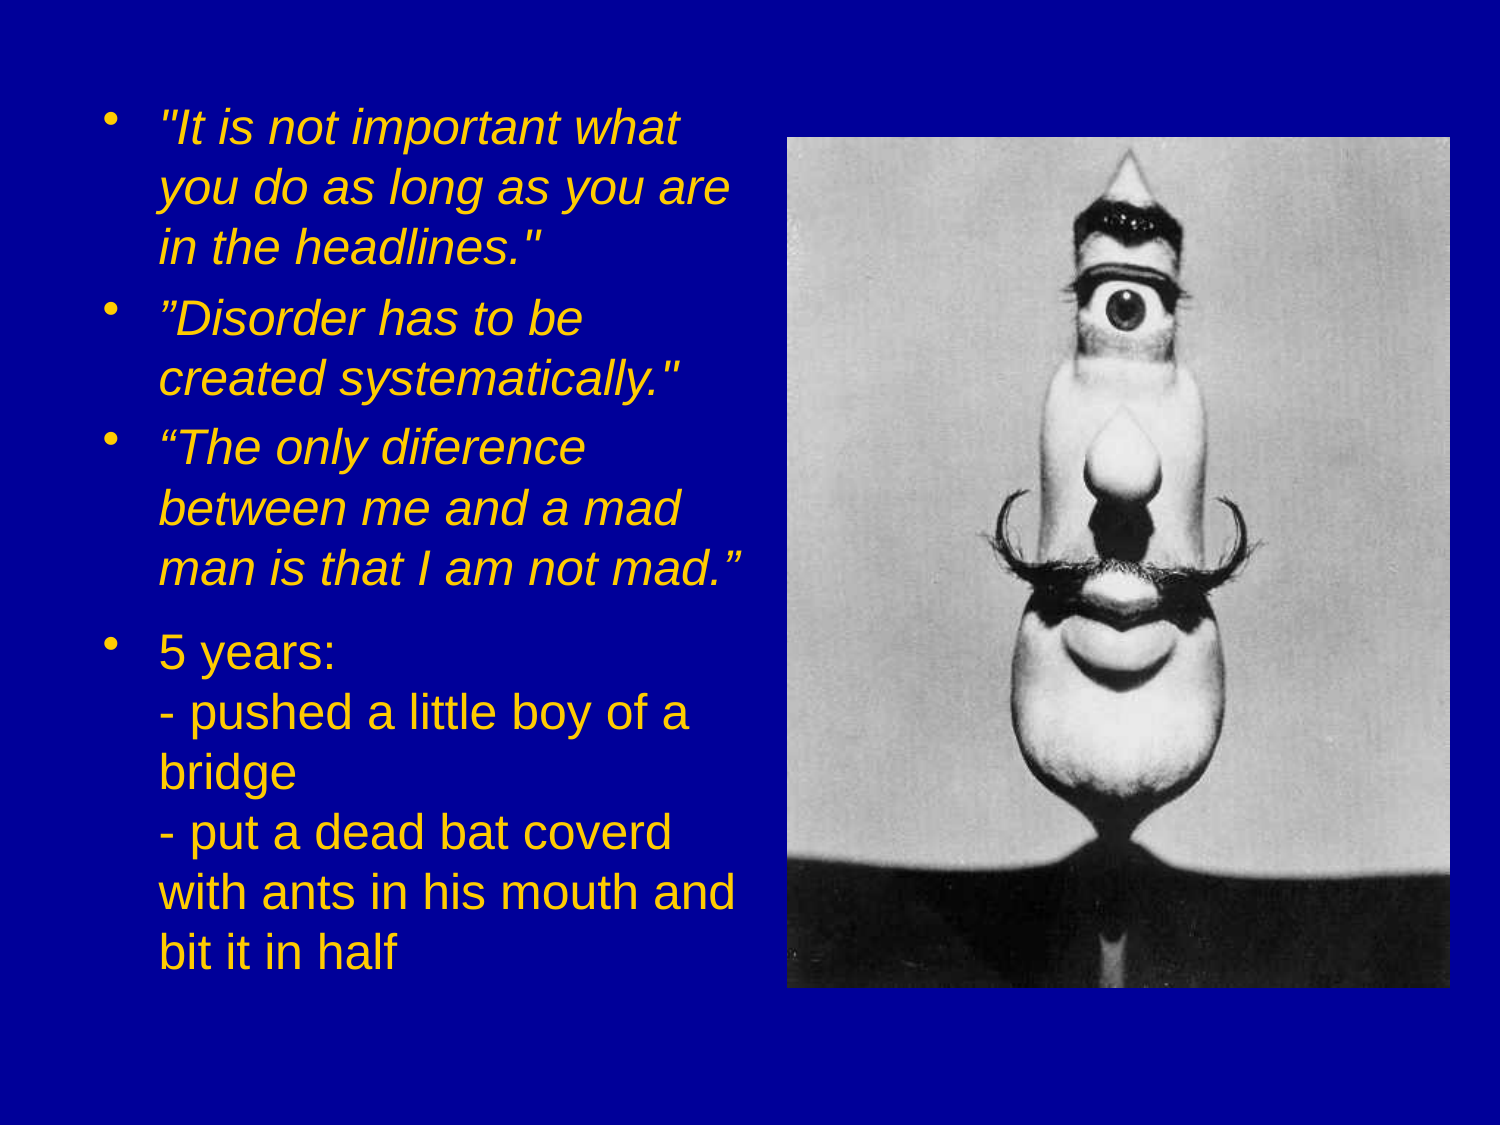

# "It is not important what you do as long as you are in the headlines."
”Disorder has to be created systematically."
“The only diference between me and a mad man is that I am not mad.”
5 years:
- pushed a little boy of a bridge
- put a dead bat coverd with ants in his mouth and bit it in half